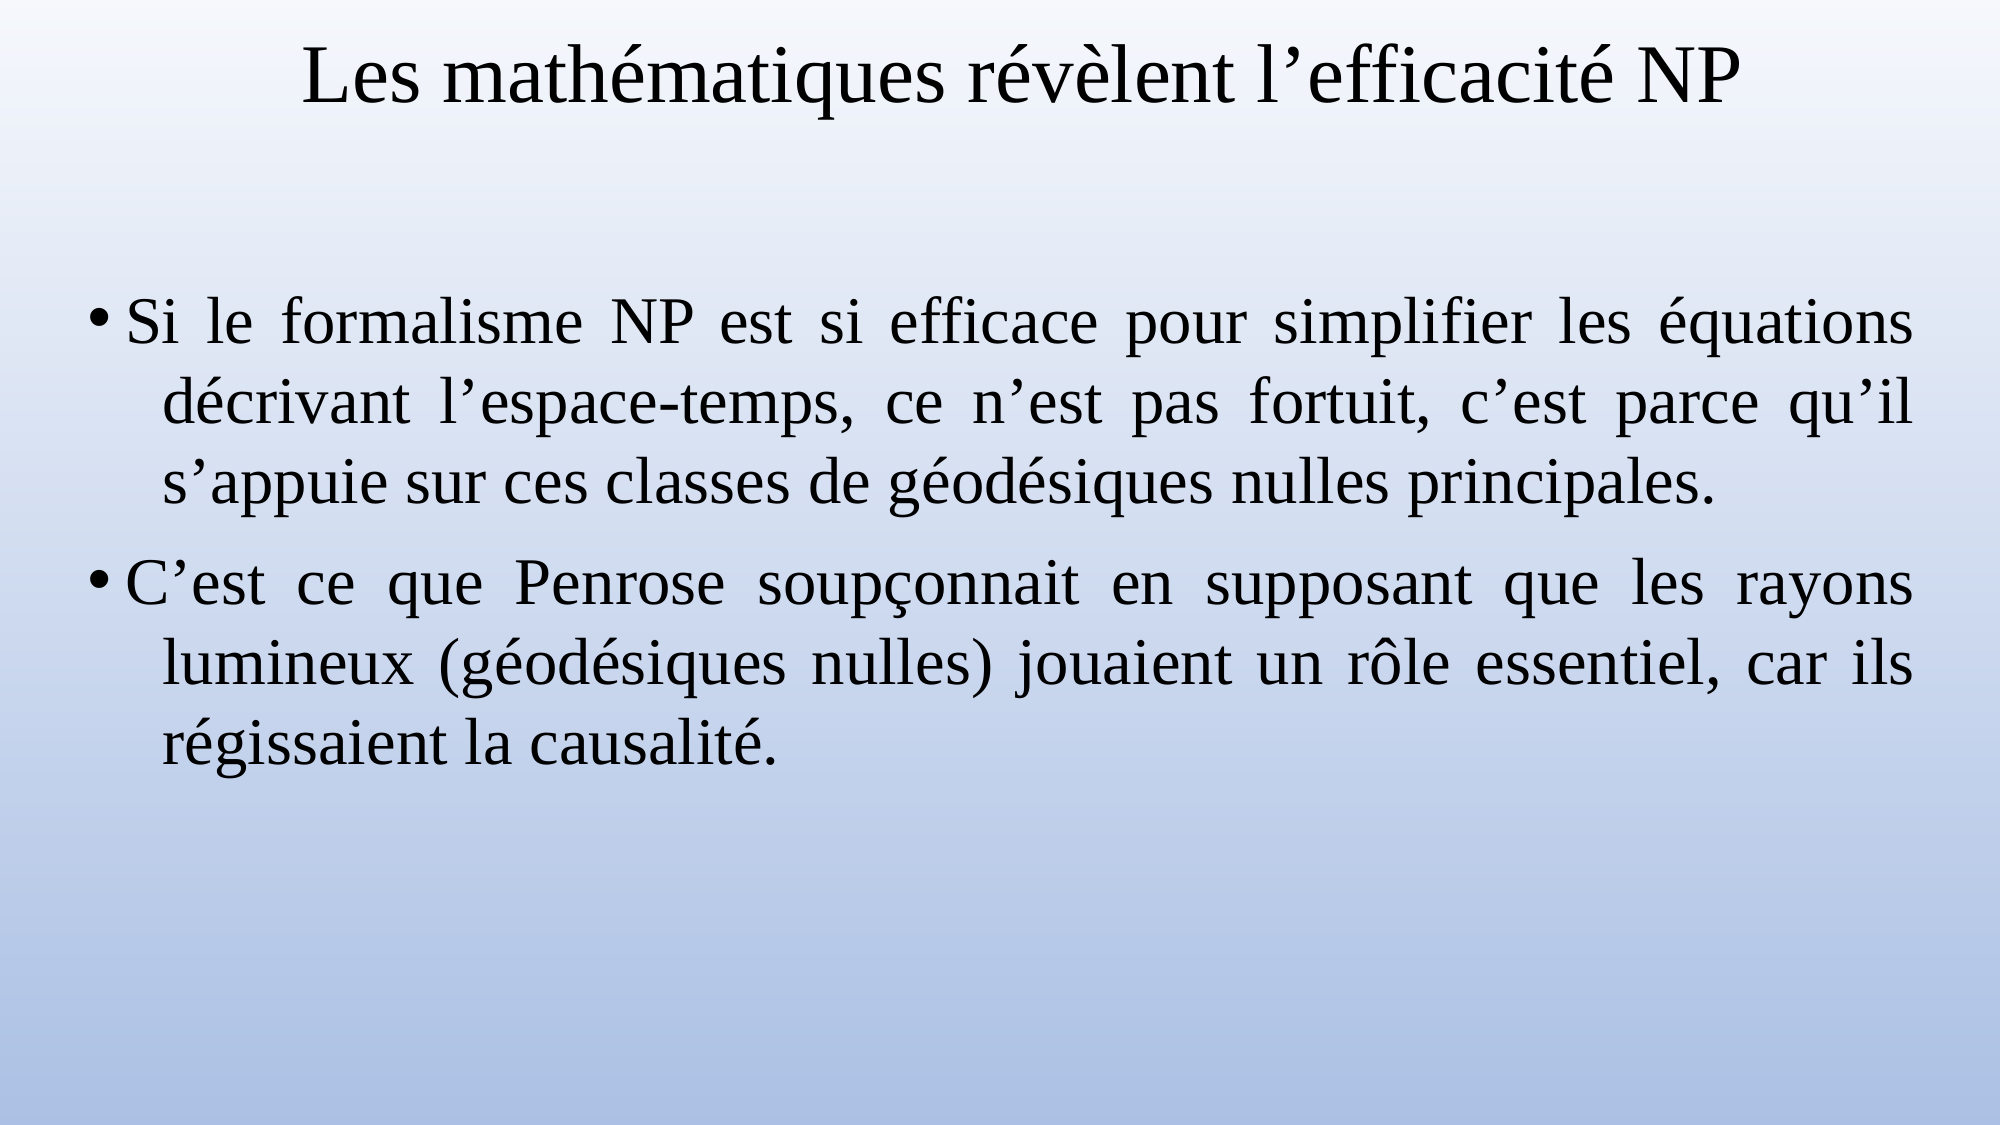

# Les mathématiques révèlent l’efficacité NP
Si le formalisme NP est si efficace pour simplifier les équations décrivant l’espace-temps, ce n’est pas fortuit, c’est parce qu’il s’appuie sur ces classes de géodésiques nulles principales.
C’est ce que Penrose soupçonnait en supposant que les rayons lumineux (géodésiques nulles) jouaient un rôle essentiel, car ils régissaient la causalité.